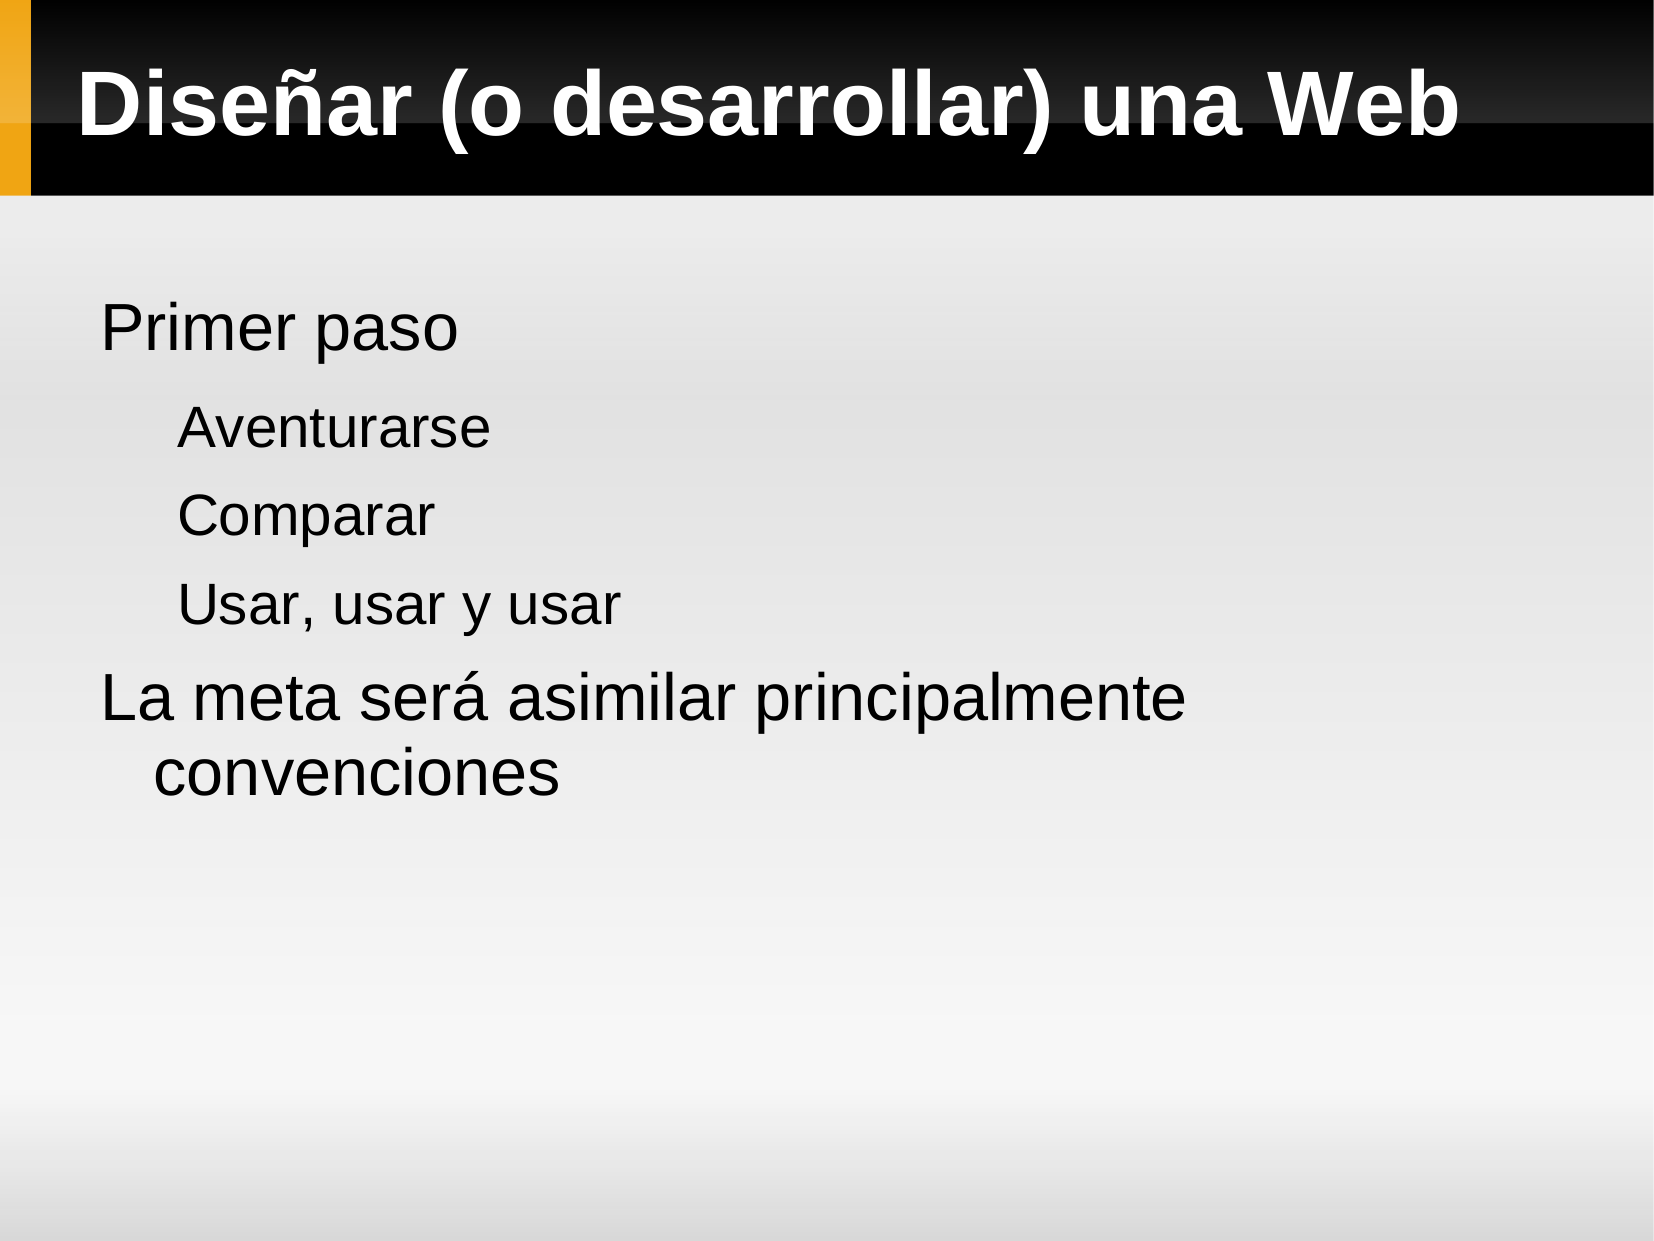

# Diseñar (o desarrollar) una Web
Primer paso
Aventurarse
Comparar
Usar, usar y usar
La meta será asimilar principalmente convenciones